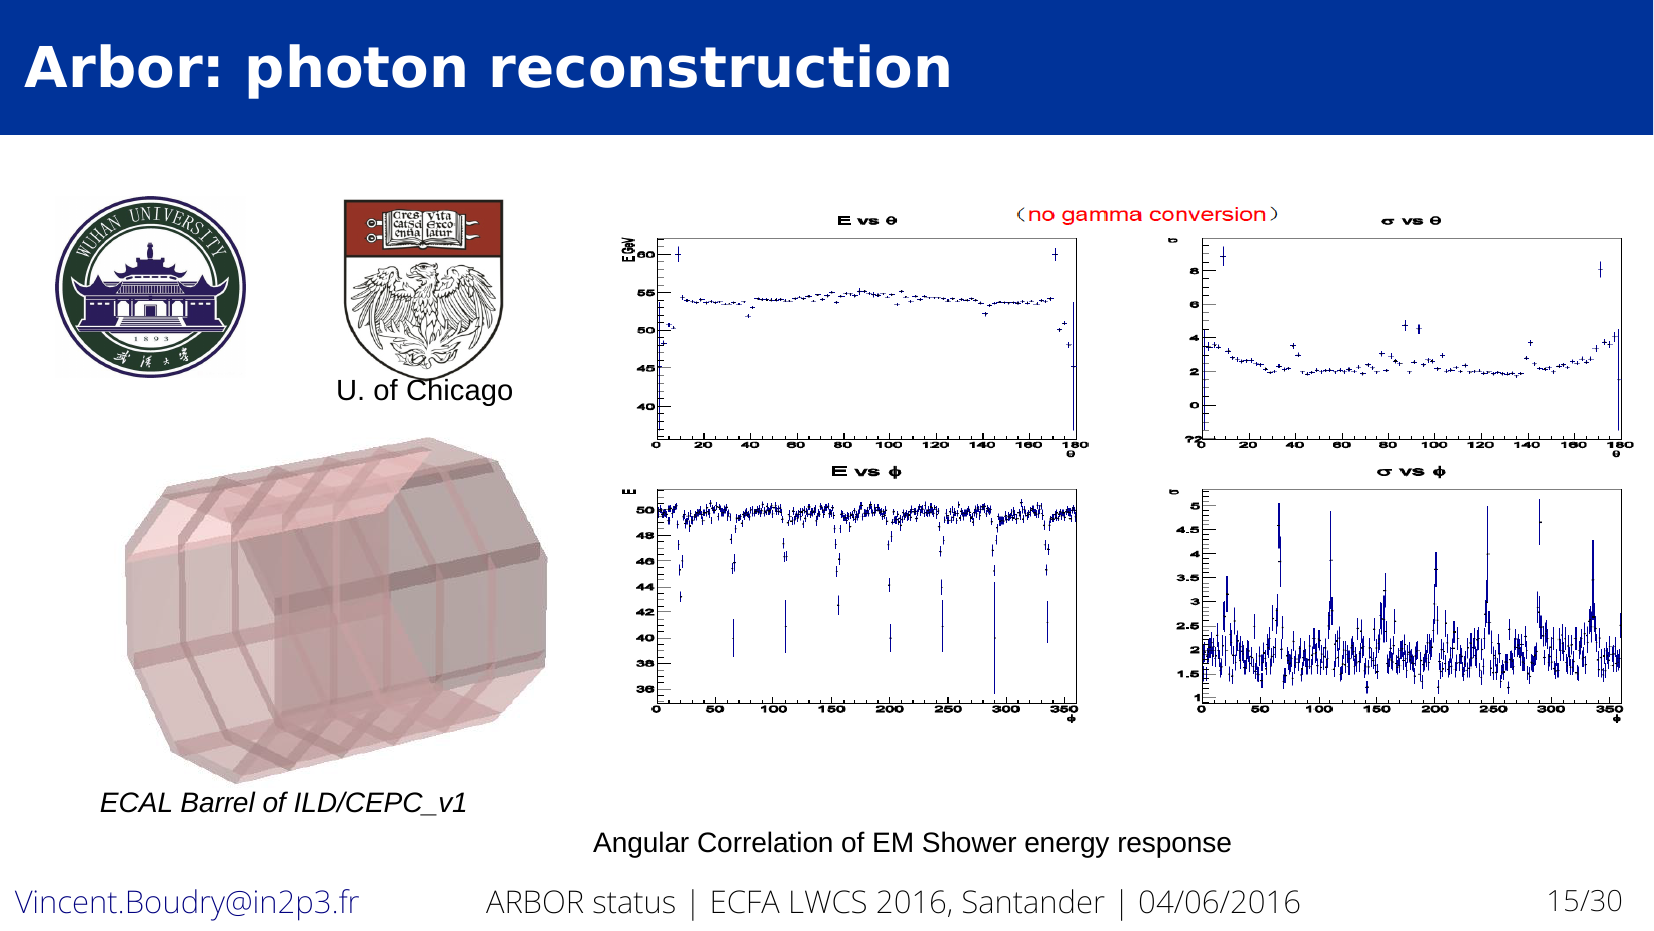

# Arbor: photon reconstruction
U. of Chicago
ECAL Barrel of ILD/CEPC_v1
Angular Correlation of EM Shower energy response
ARBOR status | ECFA LWCS 2016, Santander | 04/06/2016
15